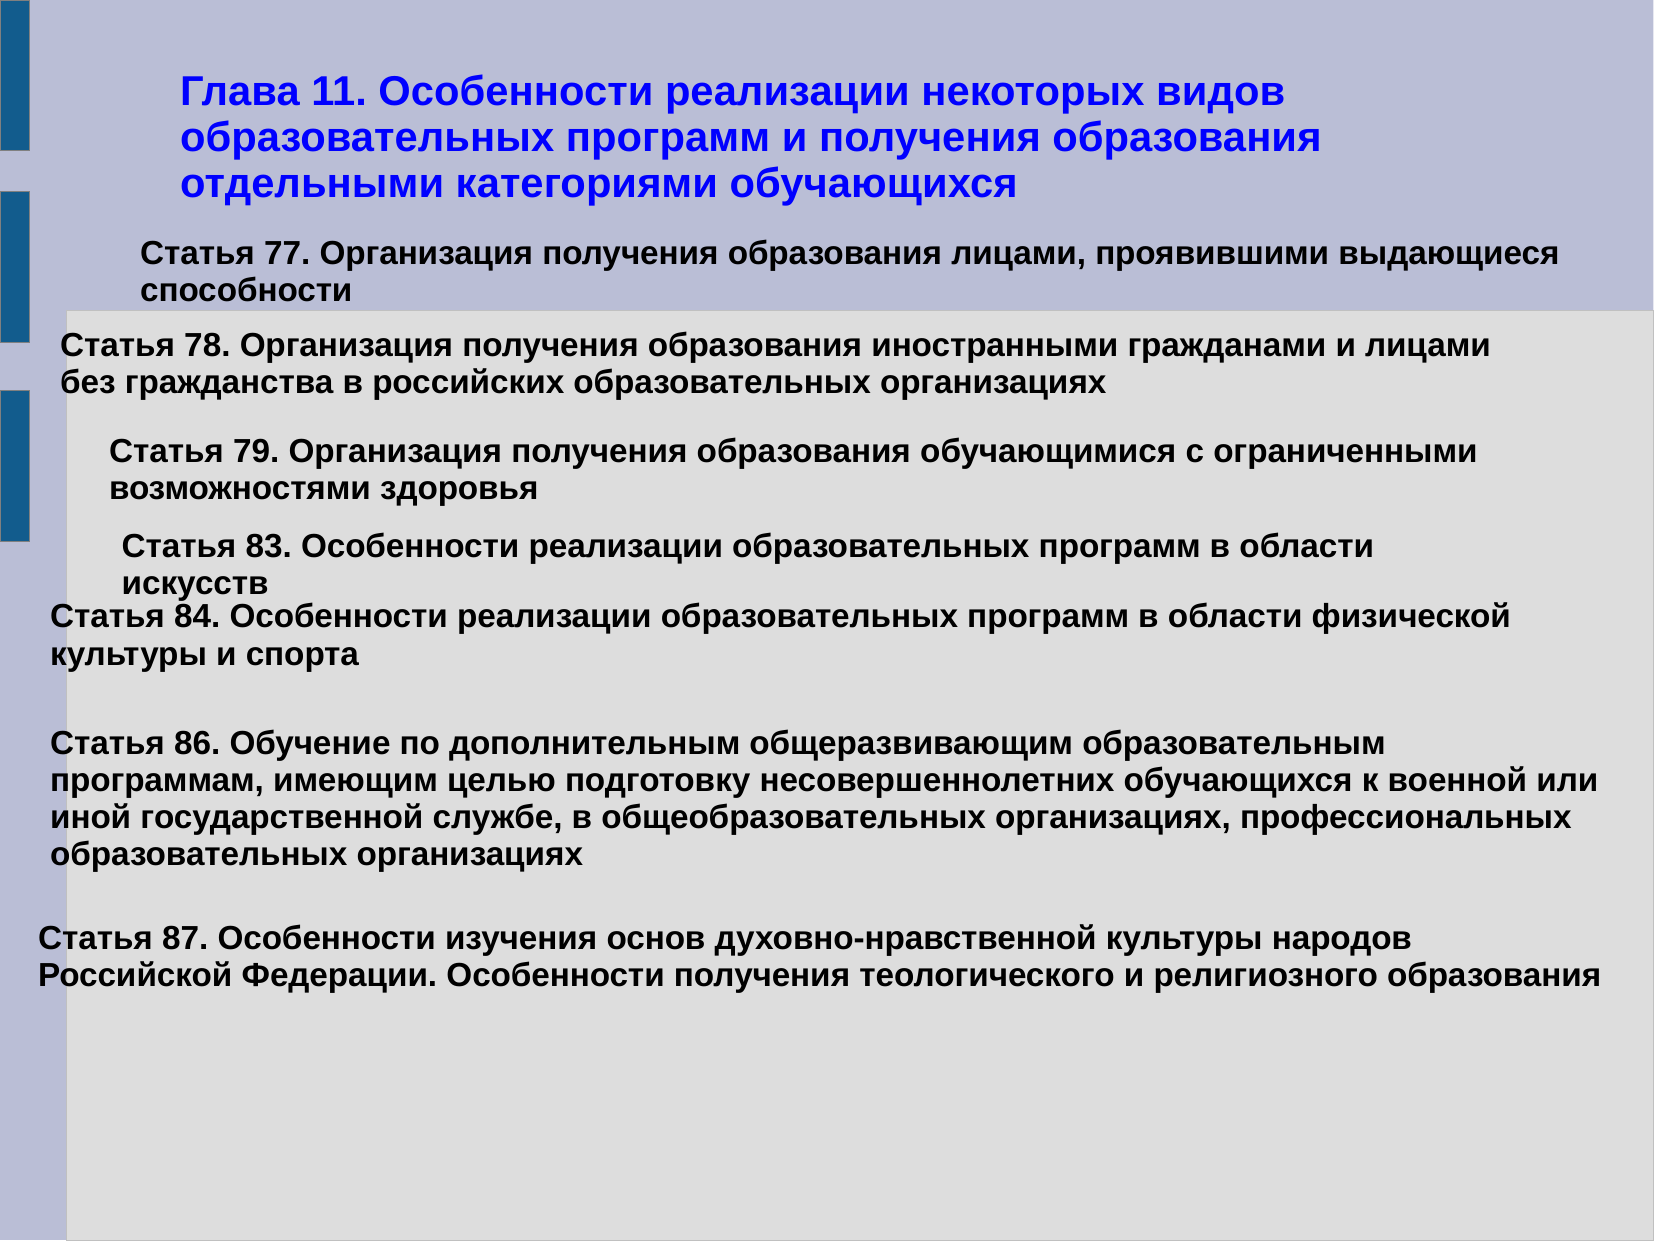

Глава 11. Особенности реализации некоторых видов образовательных программ и получения образования отдельными категориями обучающихся
Статья 77. Организация получения образования лицами, проявившими выдающиеся способности
Статья 78. Организация получения образования иностранными гражданами и лицами без гражданства в российских образовательных организациях
Статья 79. Организация получения образования обучающимися с ограниченными возможностями здоровья
Статья 83. Особенности реализации образовательных программ в области искусств
Статья 84. Особенности реализации образовательных программ в области физической культуры и спорта
Статья 86. Обучение по дополнительным общеразвивающим образовательным программам, имеющим целью подготовку несовершеннолетних обучающихся к военной или иной государственной службе, в общеобразовательных организациях, профессиональных образовательных организациях
Статья 87. Особенности изучения основ духовно-нравственной культуры народов Российской Федерации. Особенности получения теологического и религиозного образования